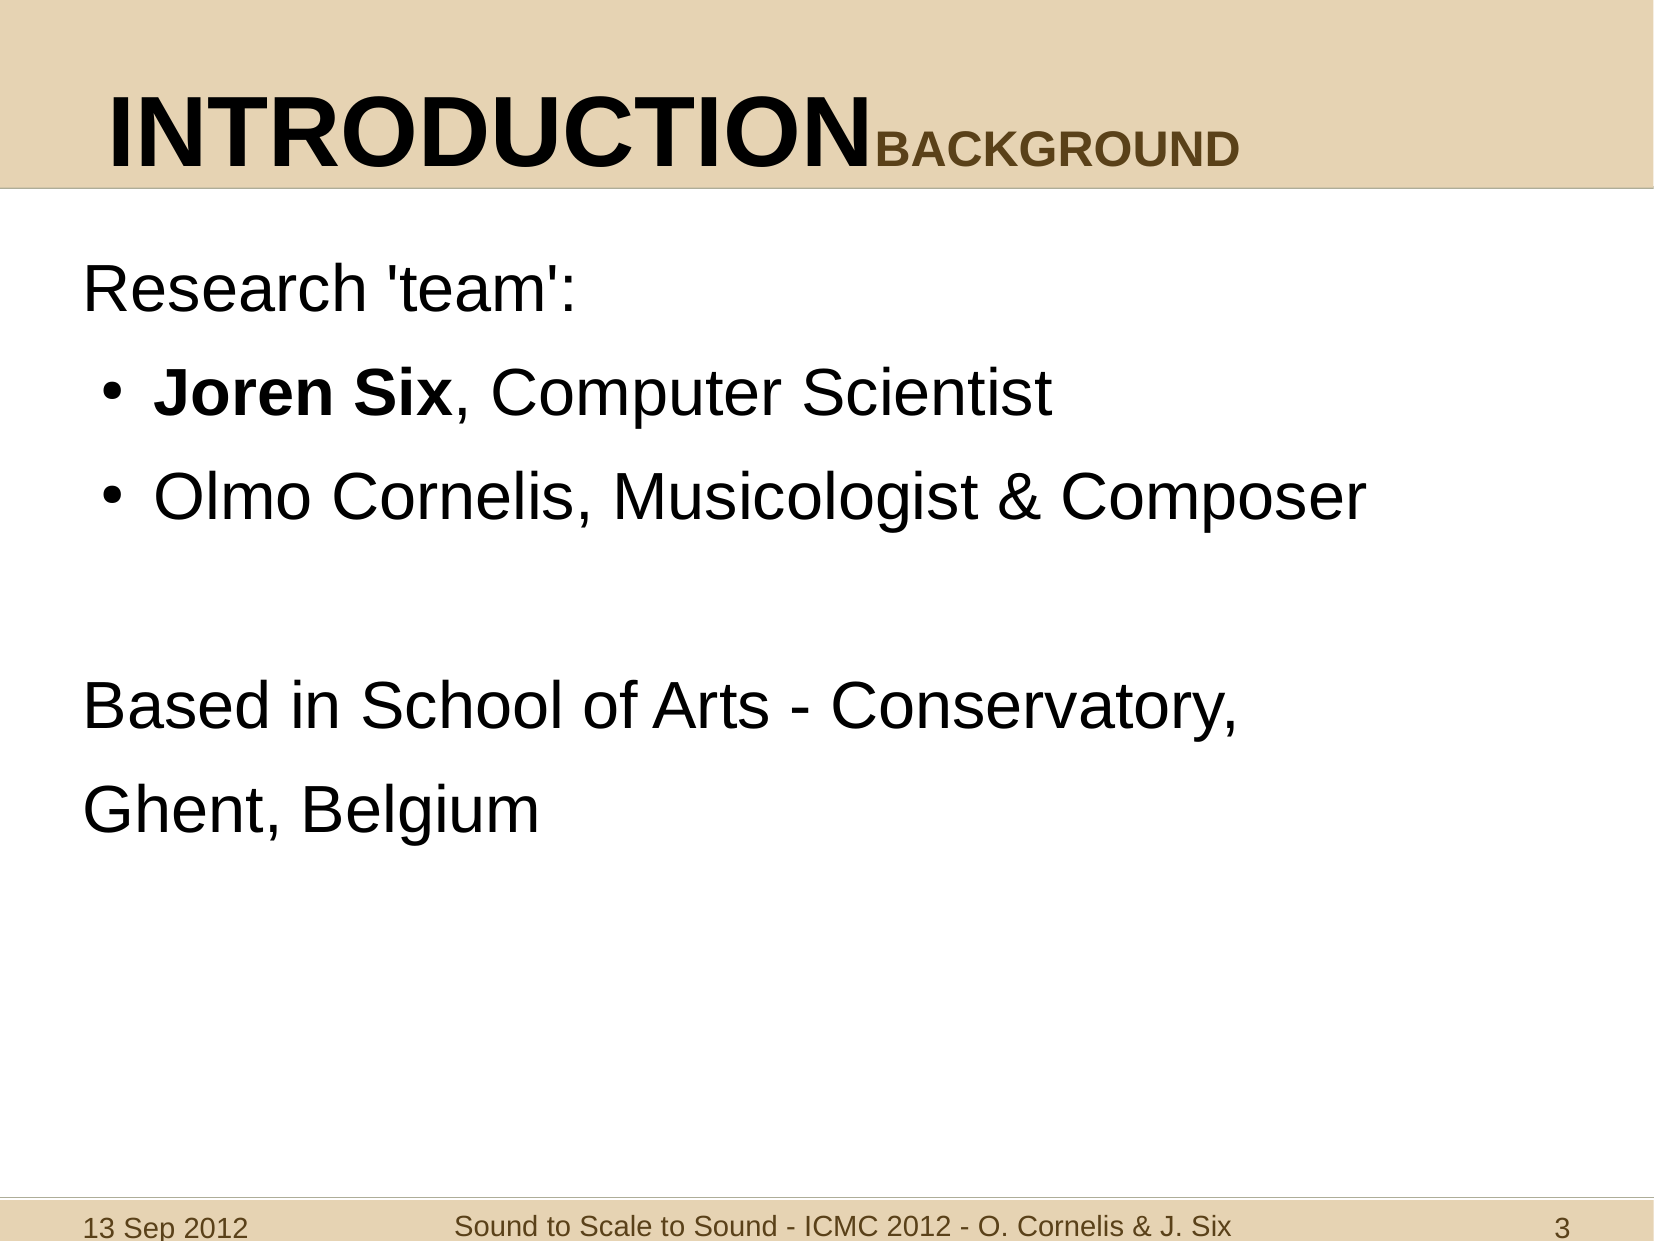

# INTRODUCTIONBACKGROUND
Research 'team':
Joren Six, Computer Scientist
Olmo Cornelis, Musicologist & Composer
Based in School of Arts - Conservatory,
Ghent, Belgium
Sound to Scale to Sound - ICMC 2012 - O. Cornelis & J. Six
13 Sep 2012
3